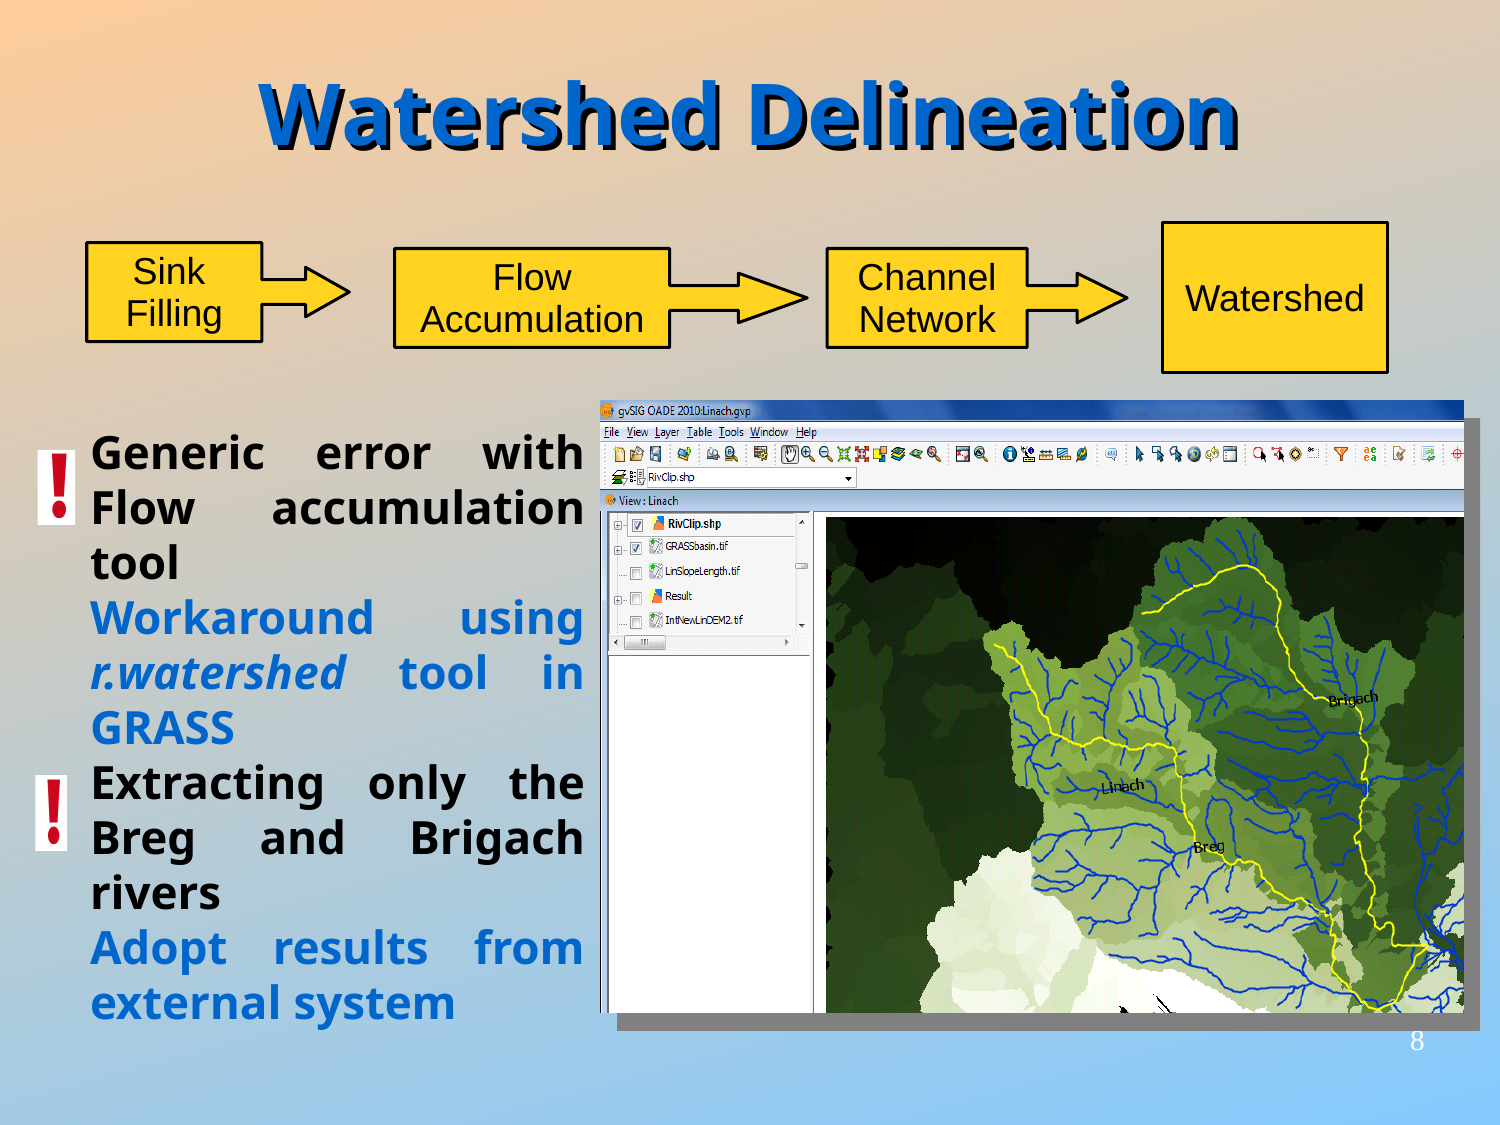

# Watershed Delineation
Watershed
Sink
Filling
Flow
Accumulation
Channel Network
Generic error with Flow accumulation tool
Workaround using r.watershed tool in GRASS
Extracting only the Breg and Brigach rivers
Adopt results from external system
8